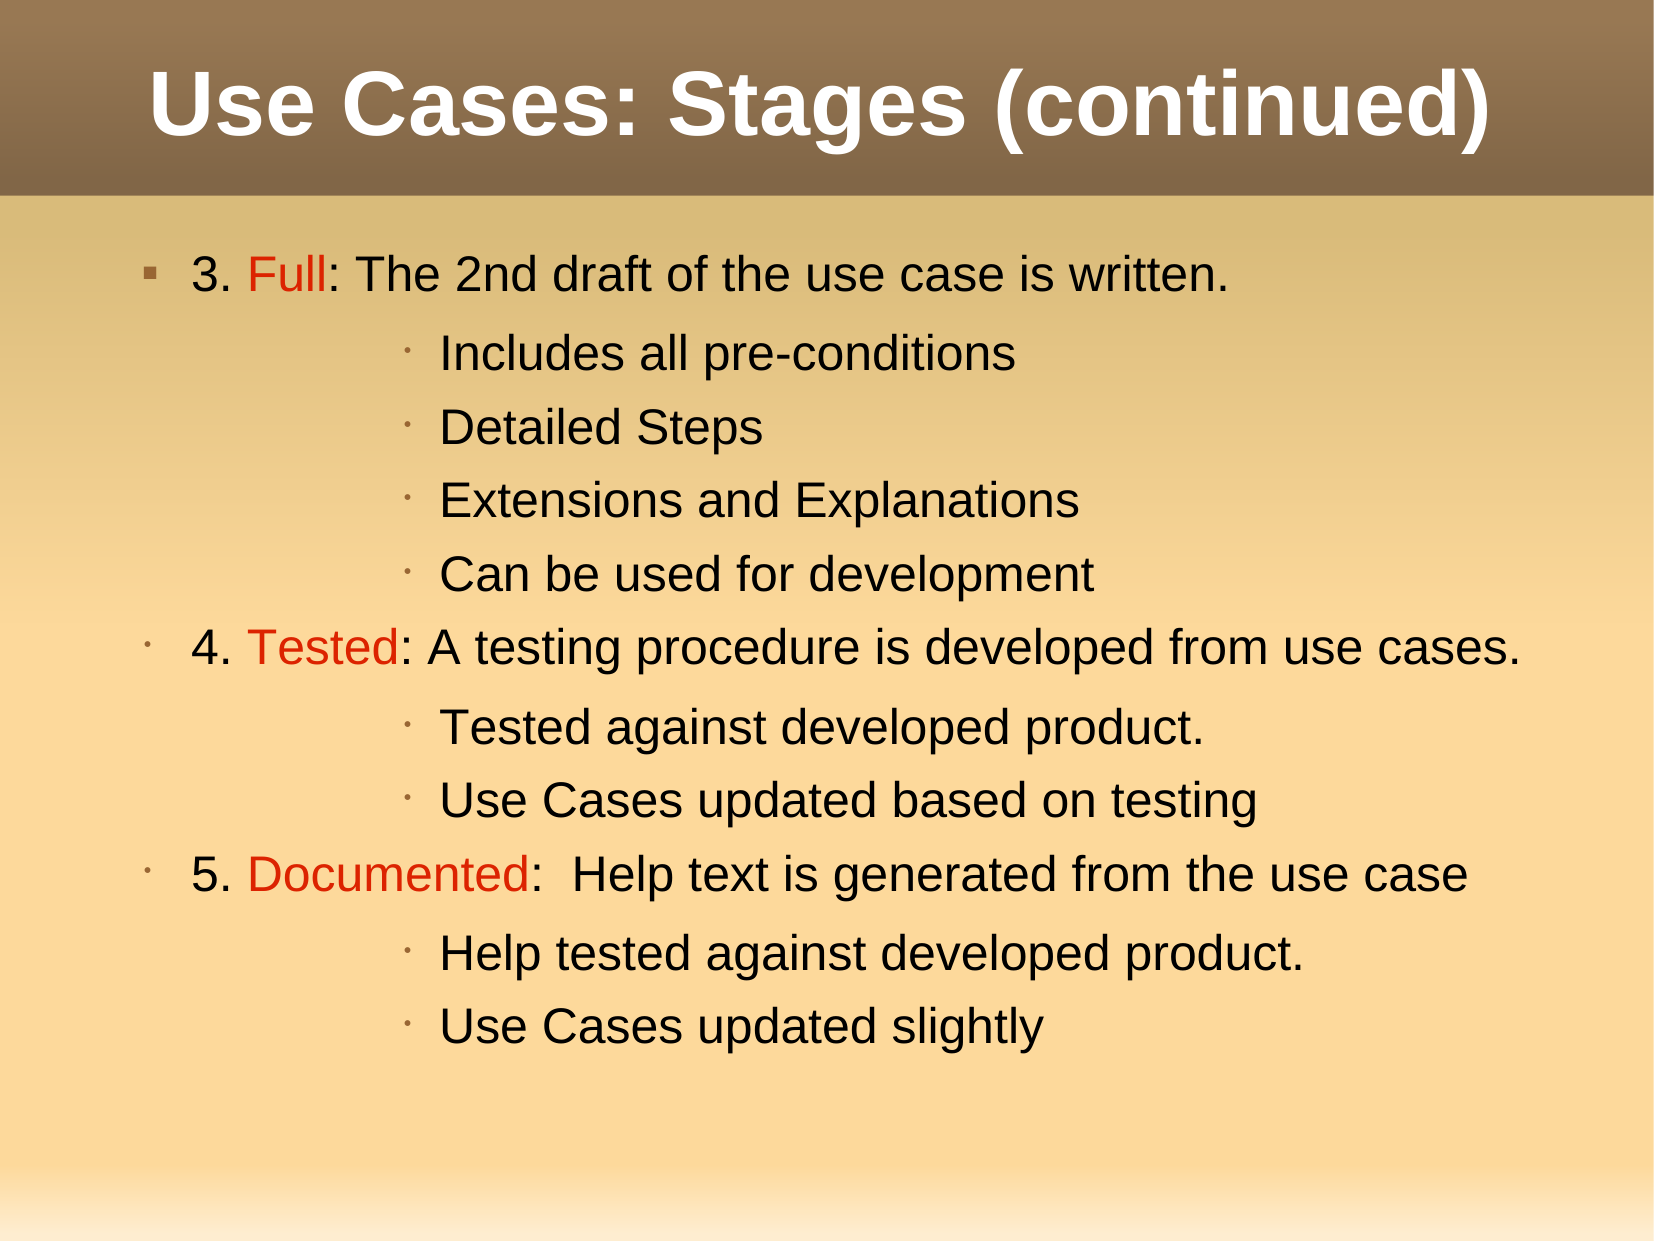

# Use Cases: Stages (continued)
3. Full: The 2nd draft of the use case is written.
Includes all pre-conditions
Detailed Steps
Extensions and Explanations
Can be used for development
4. Tested: A testing procedure is developed from use cases.
Tested against developed product.
Use Cases updated based on testing
5. Documented: Help text is generated from the use case
Help tested against developed product.
Use Cases updated slightly